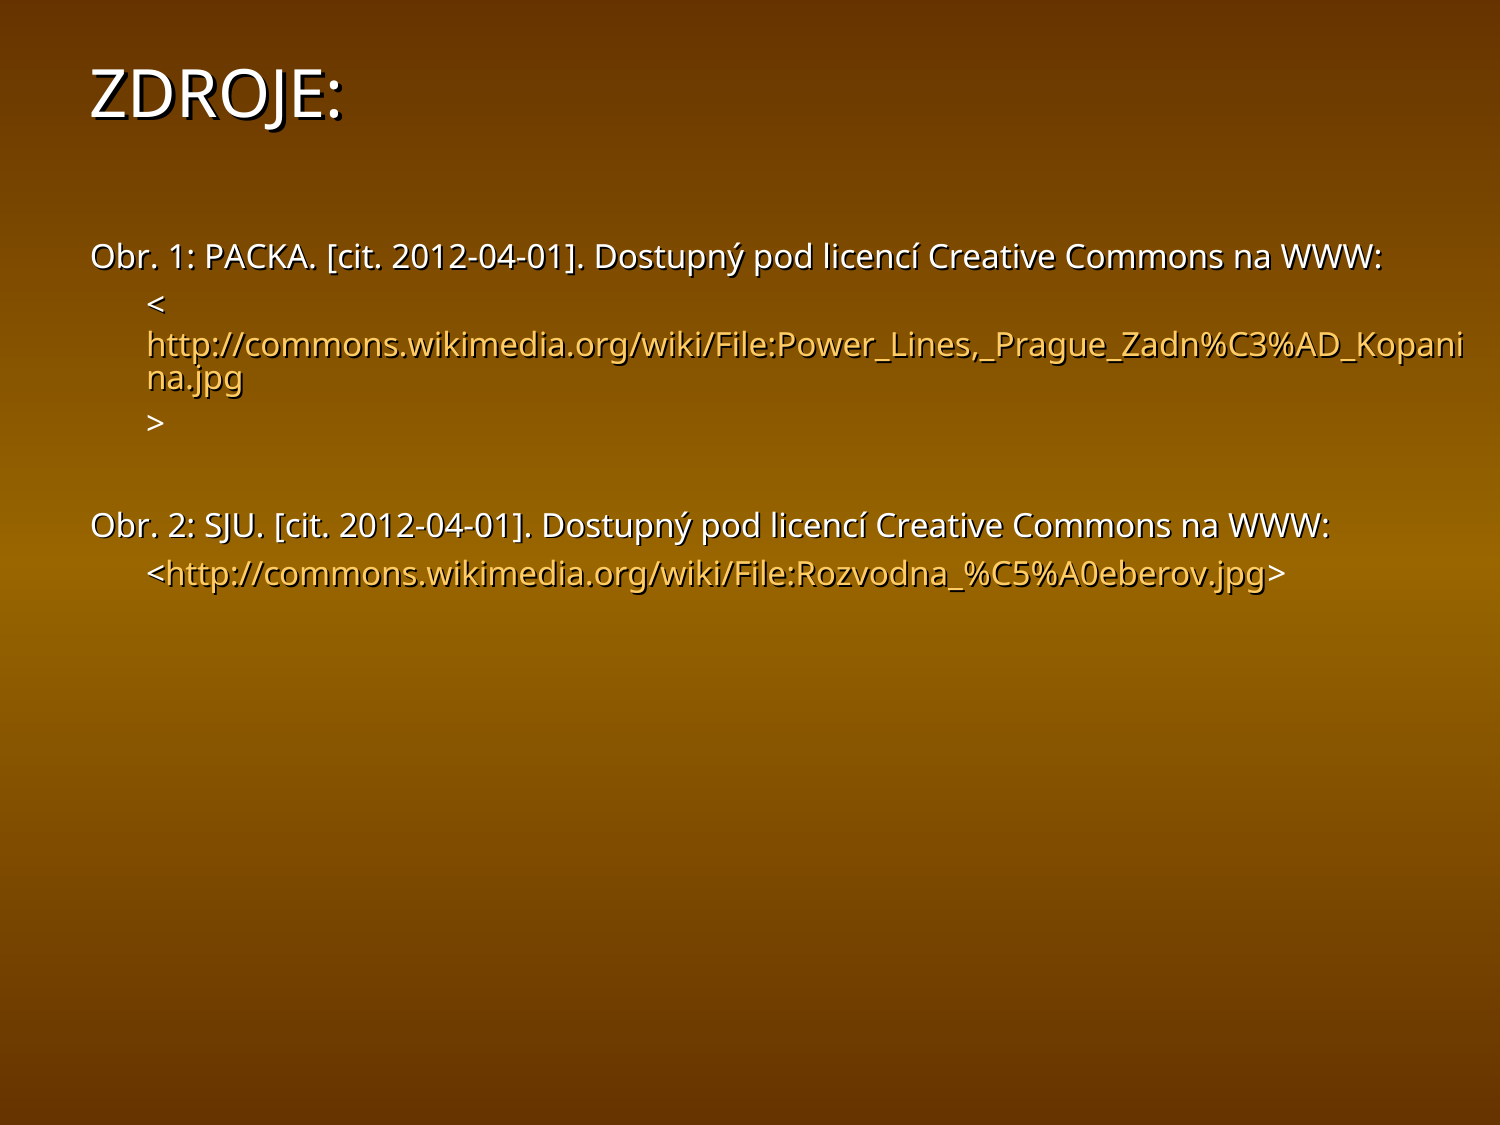

ZDROJE:
Obr. 1: PACKA. [cit. 2012-04-01]. Dostupný pod licencí Creative Commons na WWW:
	<http://commons.wikimedia.org/wiki/File:Power_Lines,_Prague_Zadn%C3%AD_Kopanina.jpg>
Obr. 2: SJU. [cit. 2012-04-01]. Dostupný pod licencí Creative Commons na WWW:
	<http://commons.wikimedia.org/wiki/File:Rozvodna_%C5%A0eberov.jpg>